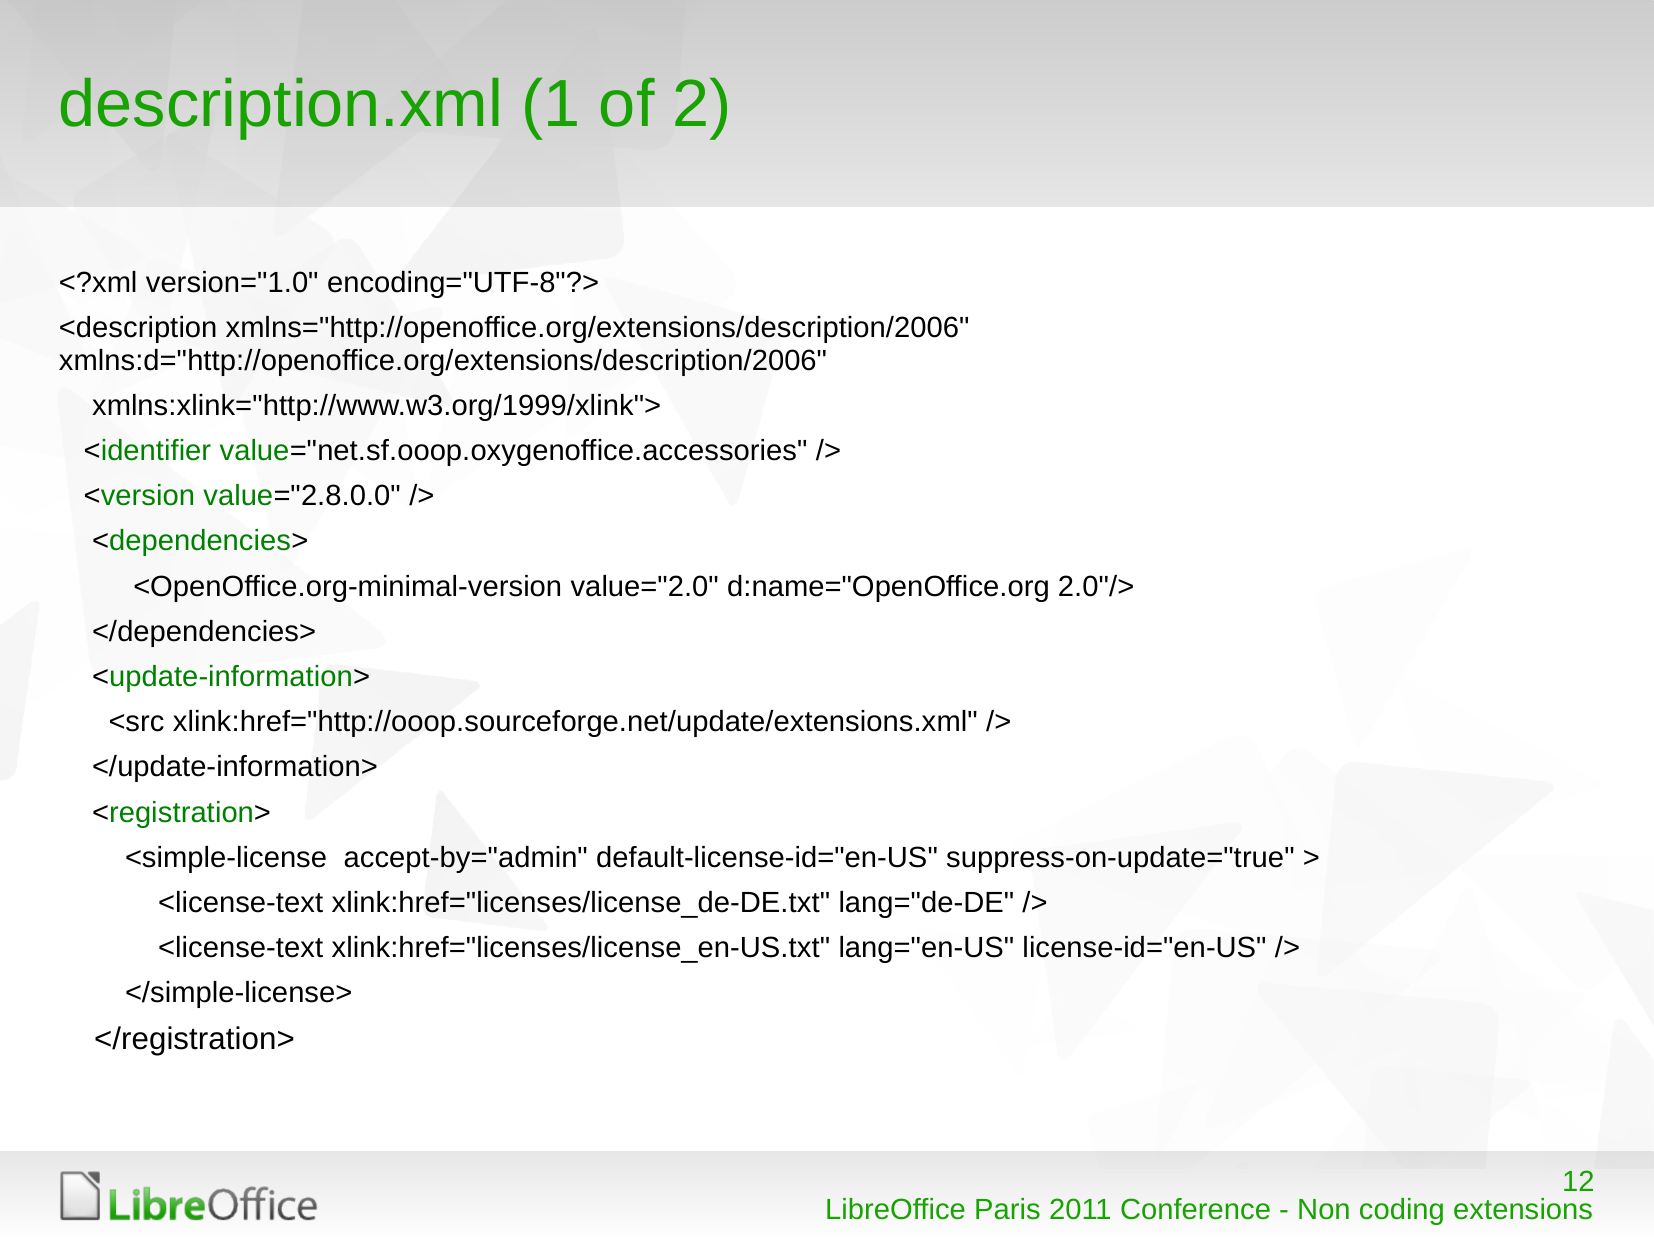

# description.xml (1 of 2)
<?xml version="1.0" encoding="UTF-8"?>
<description xmlns="http://openoffice.org/extensions/description/2006" xmlns:d="http://openoffice.org/extensions/description/2006"
 xmlns:xlink="http://www.w3.org/1999/xlink">
 <identifier value="net.sf.ooop.oxygenoffice.accessories" />
 <version value="2.8.0.0" />
 <dependencies>
 <OpenOffice.org-minimal-version value="2.0" d:name="OpenOffice.org 2.0"/>
 </dependencies>
 <update-information>
 <src xlink:href="http://ooop.sourceforge.net/update/extensions.xml" />
 </update-information>
 <registration>
 <simple-license accept-by="admin" default-license-id="en-US" suppress-on-update="true" >
 <license-text xlink:href="licenses/license_de-DE.txt" lang="de-DE" />
 <license-text xlink:href="licenses/license_en-US.txt" lang="en-US" license-id="en-US" />
 </simple-license>
 </registration>
12
LibreOffice Paris 2011 Conference - Non coding extensions